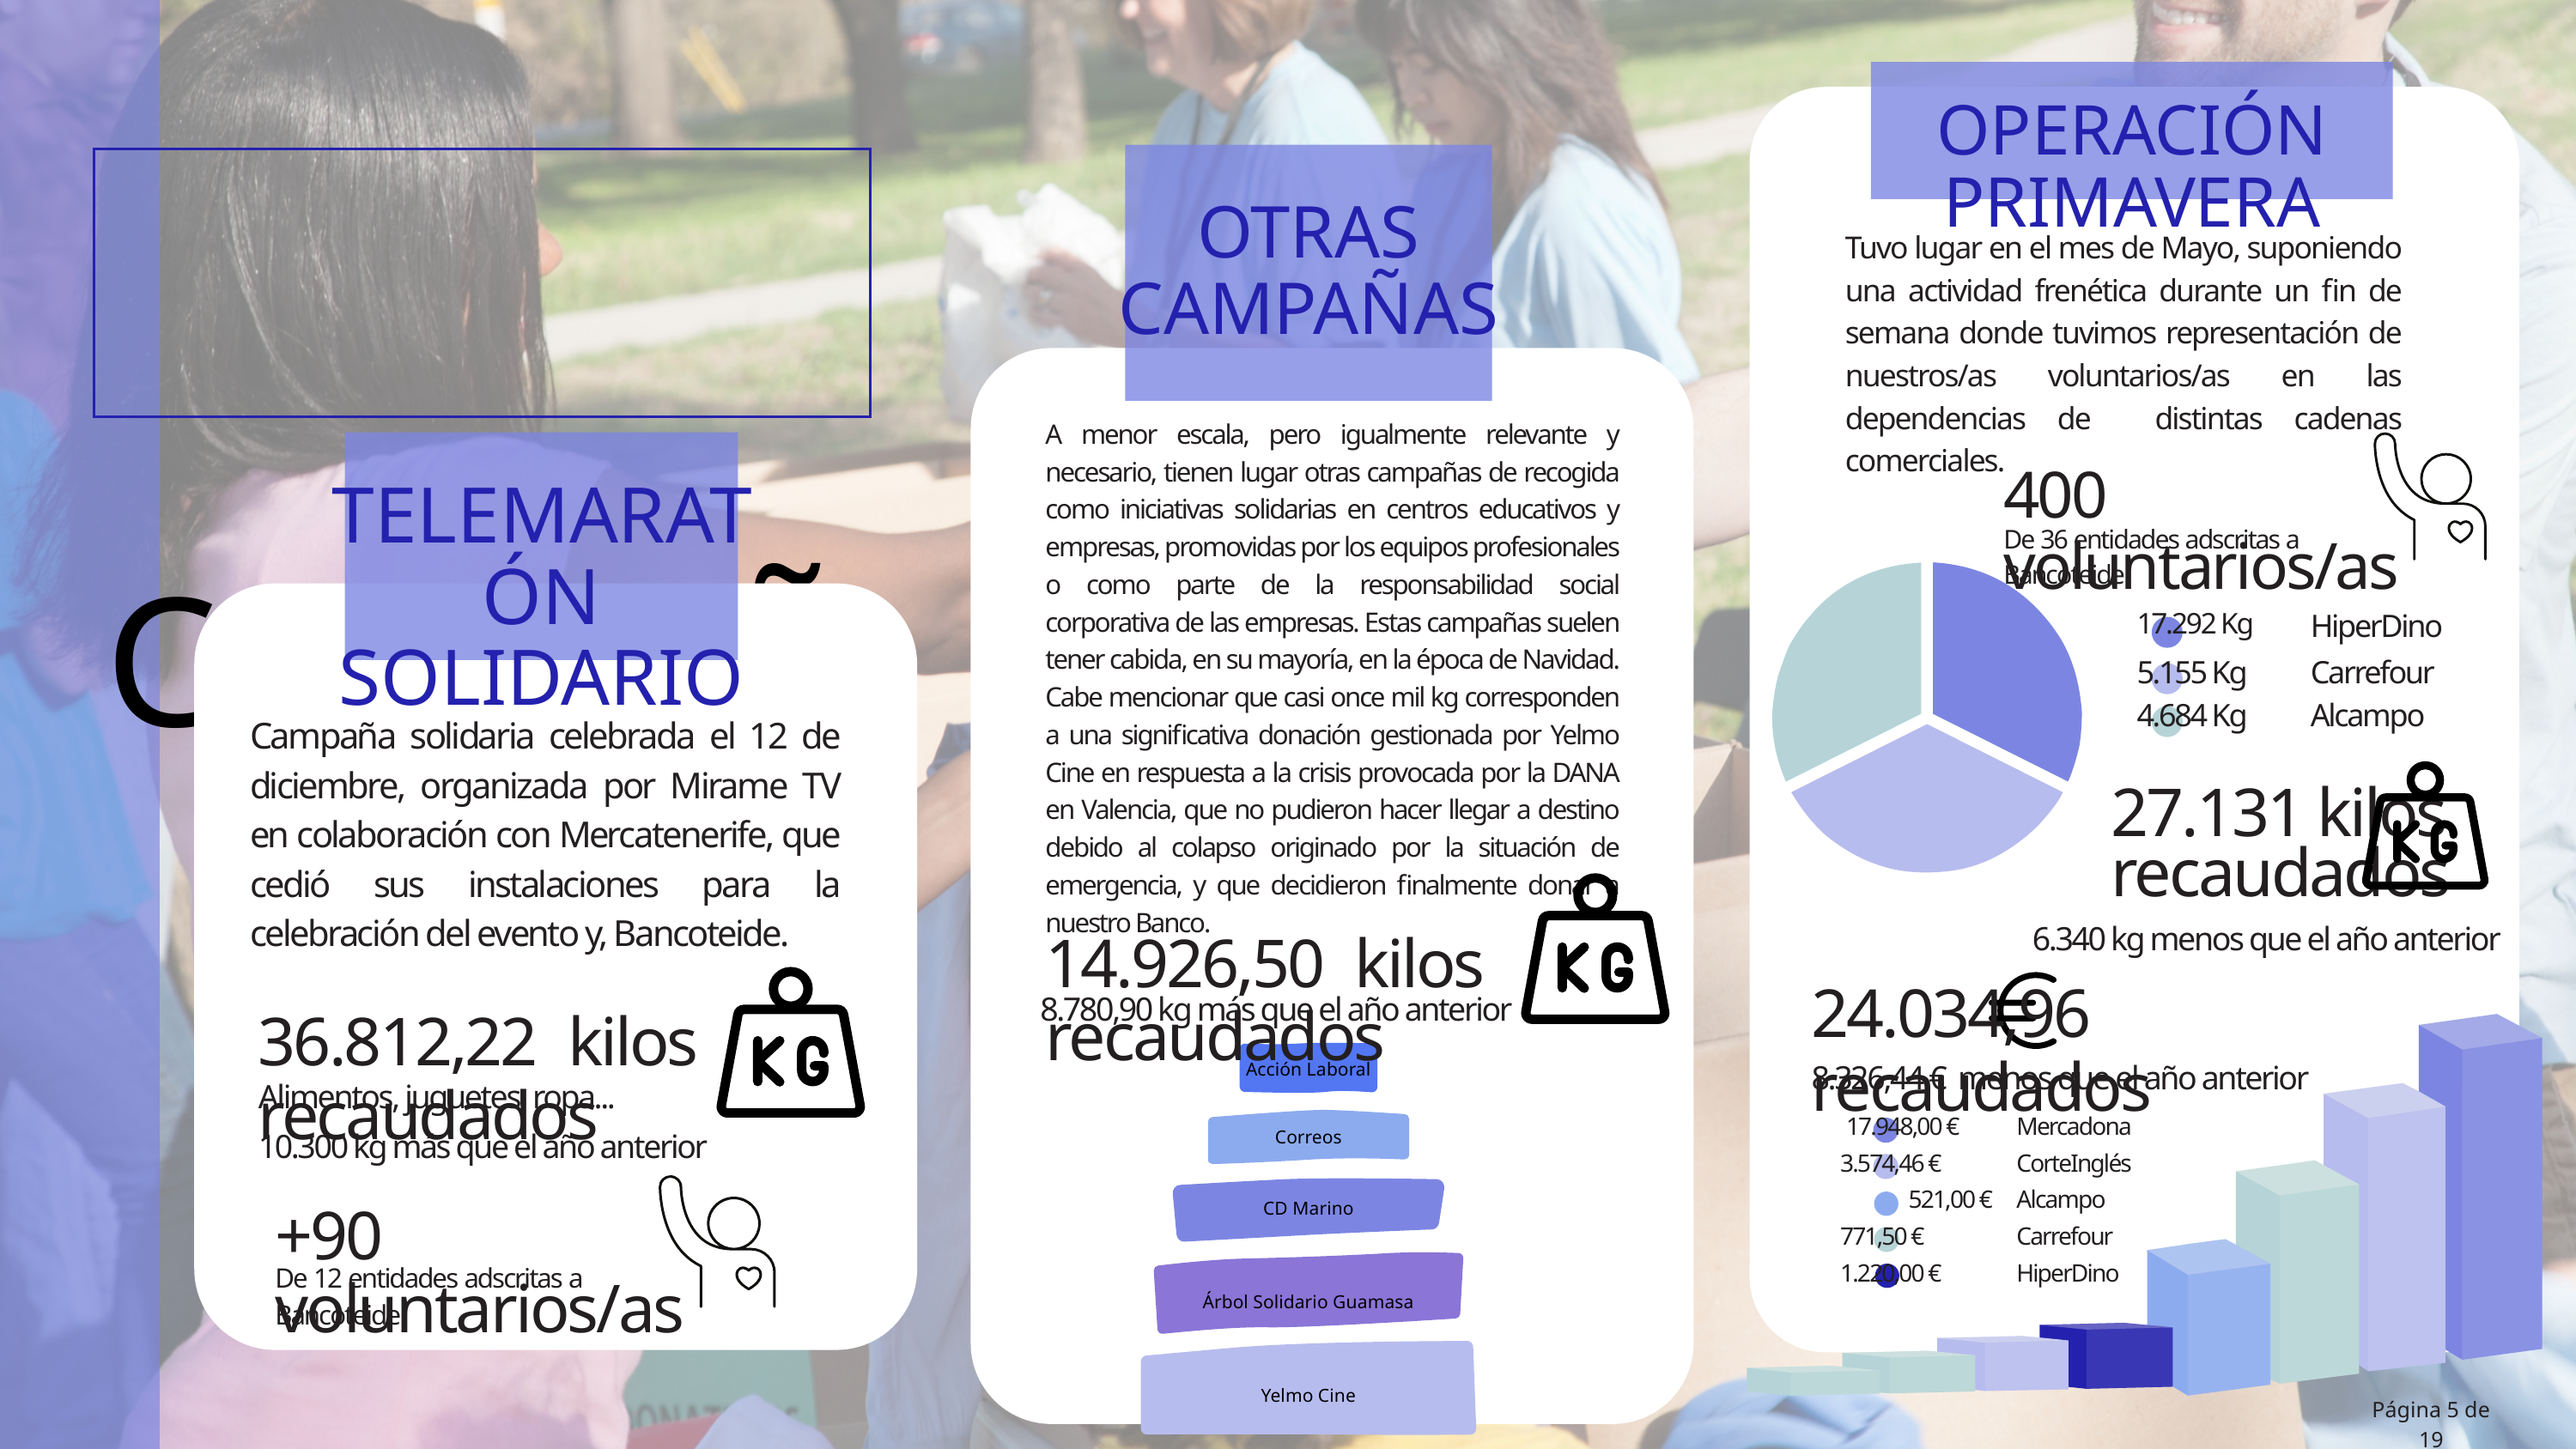

OPERACIÓN PRIMAVERA
OTRAS
CAMPAÑAS
CAMPAÑAS
Tuvo lugar en el mes de Mayo, suponiendo una actividad frenética durante un fin de semana donde tuvimos representación de nuestros/as voluntarios/as en las dependencias de distintas cadenas comerciales.
A menor escala, pero igualmente relevante y necesario, tienen lugar otras campañas de recogida como iniciativas solidarias en centros educativos y empresas, promovidas por los equipos profesionales o como parte de la responsabilidad social corporativa de las empresas. Estas campañas suelen tener cabida, en su mayoría, en la época de Navidad. Cabe mencionar que casi once mil kg corresponden a una significativa donación gestionada por Yelmo Cine en respuesta a la crisis provocada por la DANA en Valencia, que no pudieron hacer llegar a destino debido al colapso originado por la situación de emergencia, y que decidieron finalmente donar a nuestro Banco.
400 voluntarios/as
De 36 entidades adscritas a Bancoteide
TELEMARATÓN
SOLIDARIO
17.292 Kg
HiperDino
5.155 Kg
Carrefour
4.684 Kg
Alcampo
Campaña solidaria celebrada el 12 de diciembre, organizada por Mirame TV en colaboración con Mercatenerife, que cedió sus instalaciones para la celebración del evento y, Bancoteide.
27.131 kilos
recaudados
6.340 kg menos que el año anterior
14.926,50 kilos recaudados
24.034,96 recaudados
8.780,90 kg más que el año anterior
36.812,22 kilos recaudados
Acción Laboral
Correos
CD Marino
Árbol Solidario Guamasa
Yelmo Cine
8.326,44 € menos que el año anterior
Alimentos, juguetes, ropa...
10.300 kg más que el año anterior
17.948,00 €
Mercadona
3.574,46 €
CorteInglés
+90 voluntarios/as
De 12 entidades adscritas a Bancoteide
521,00 €
Alcampo
771,50 €
Carrefour
1.220,00 €
HiperDino
Página 5 de 19